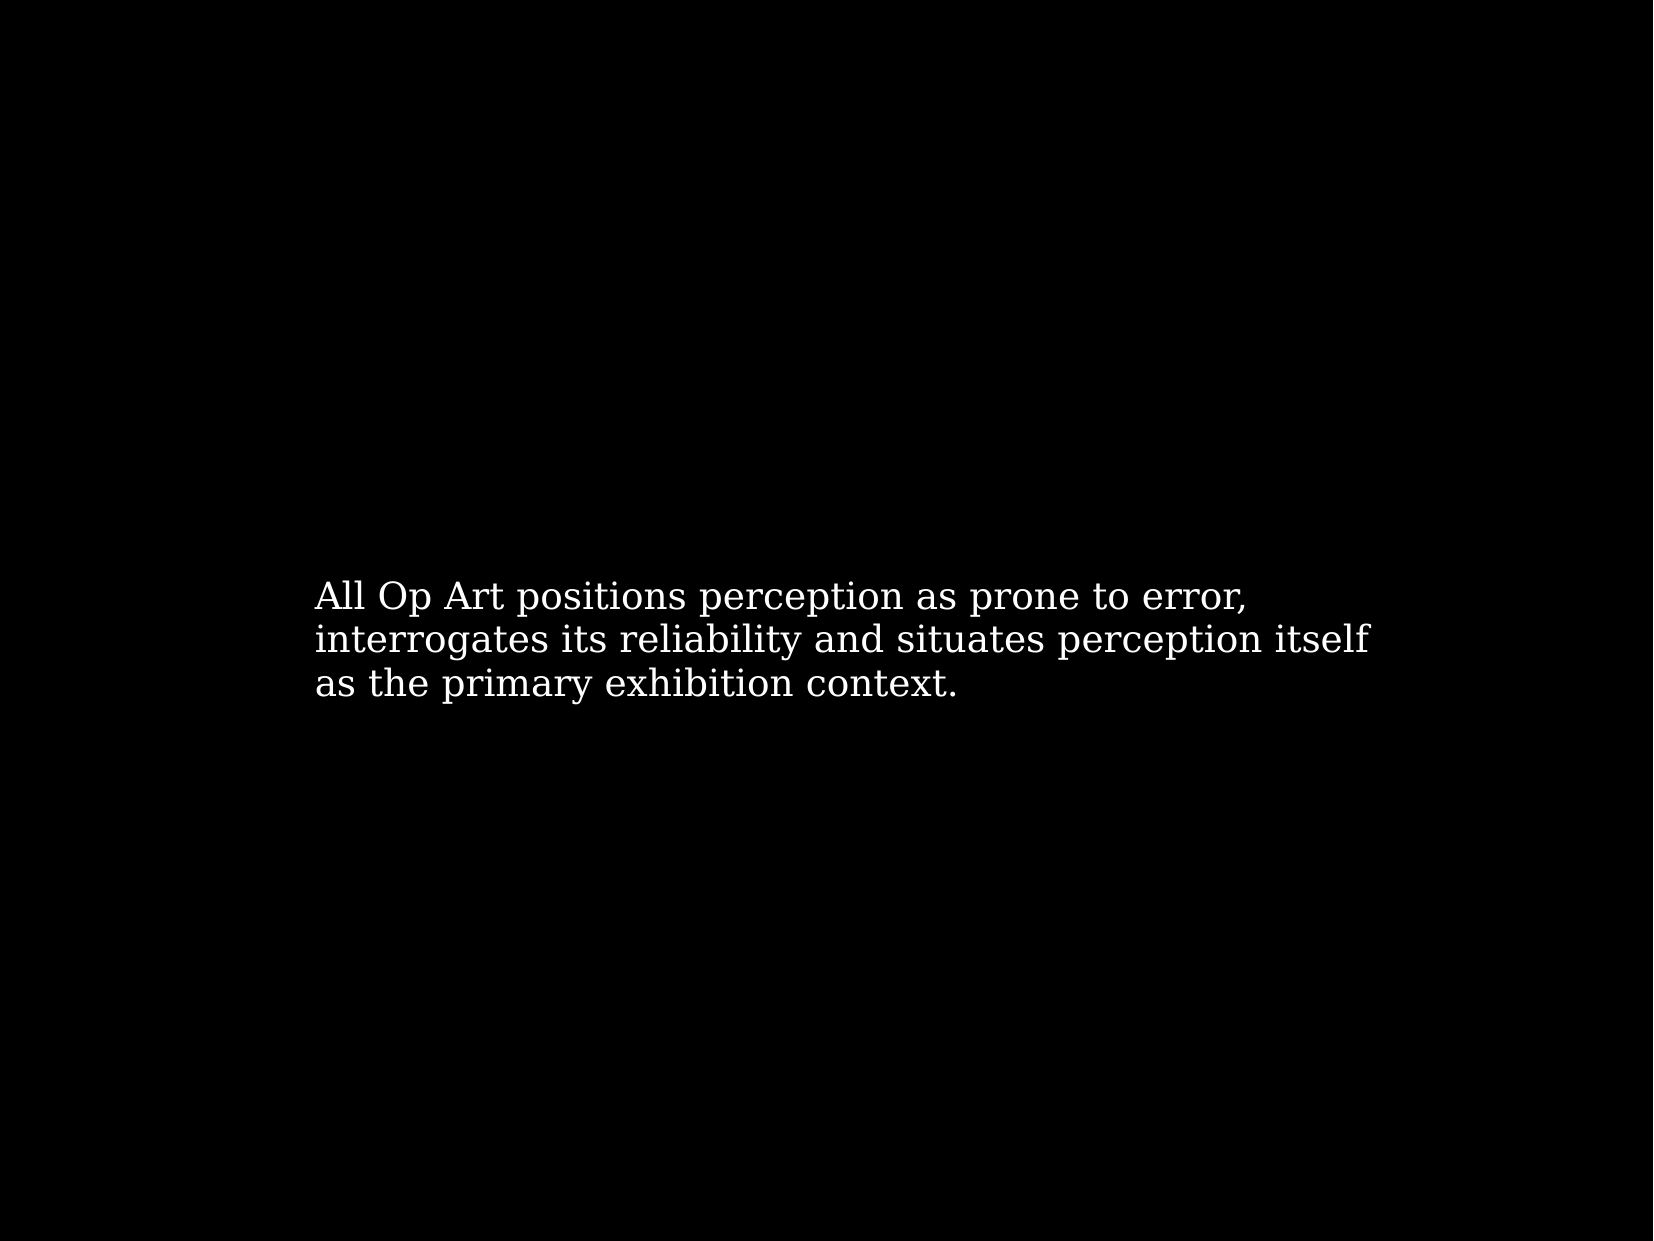

All Op Art positions perception as prone to error, interrogates its reliability and situates perception itself as the primary exhibition context.